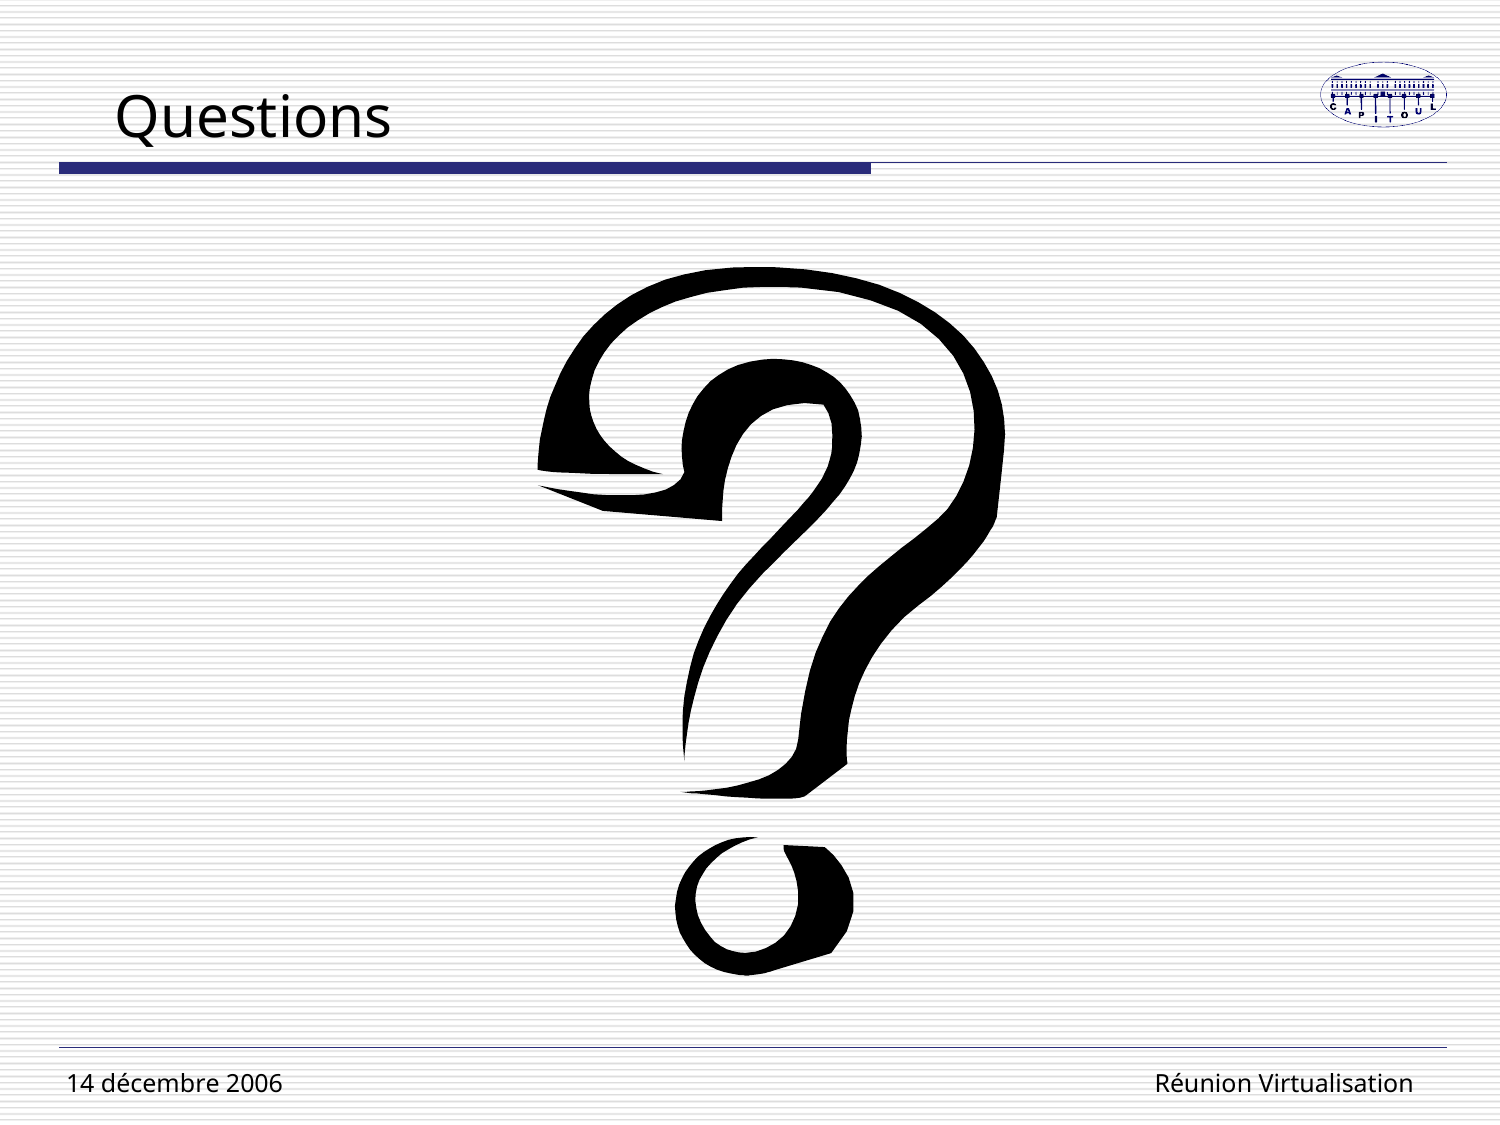

# Questions
14 décembre 2006
Réunion Virtualisation